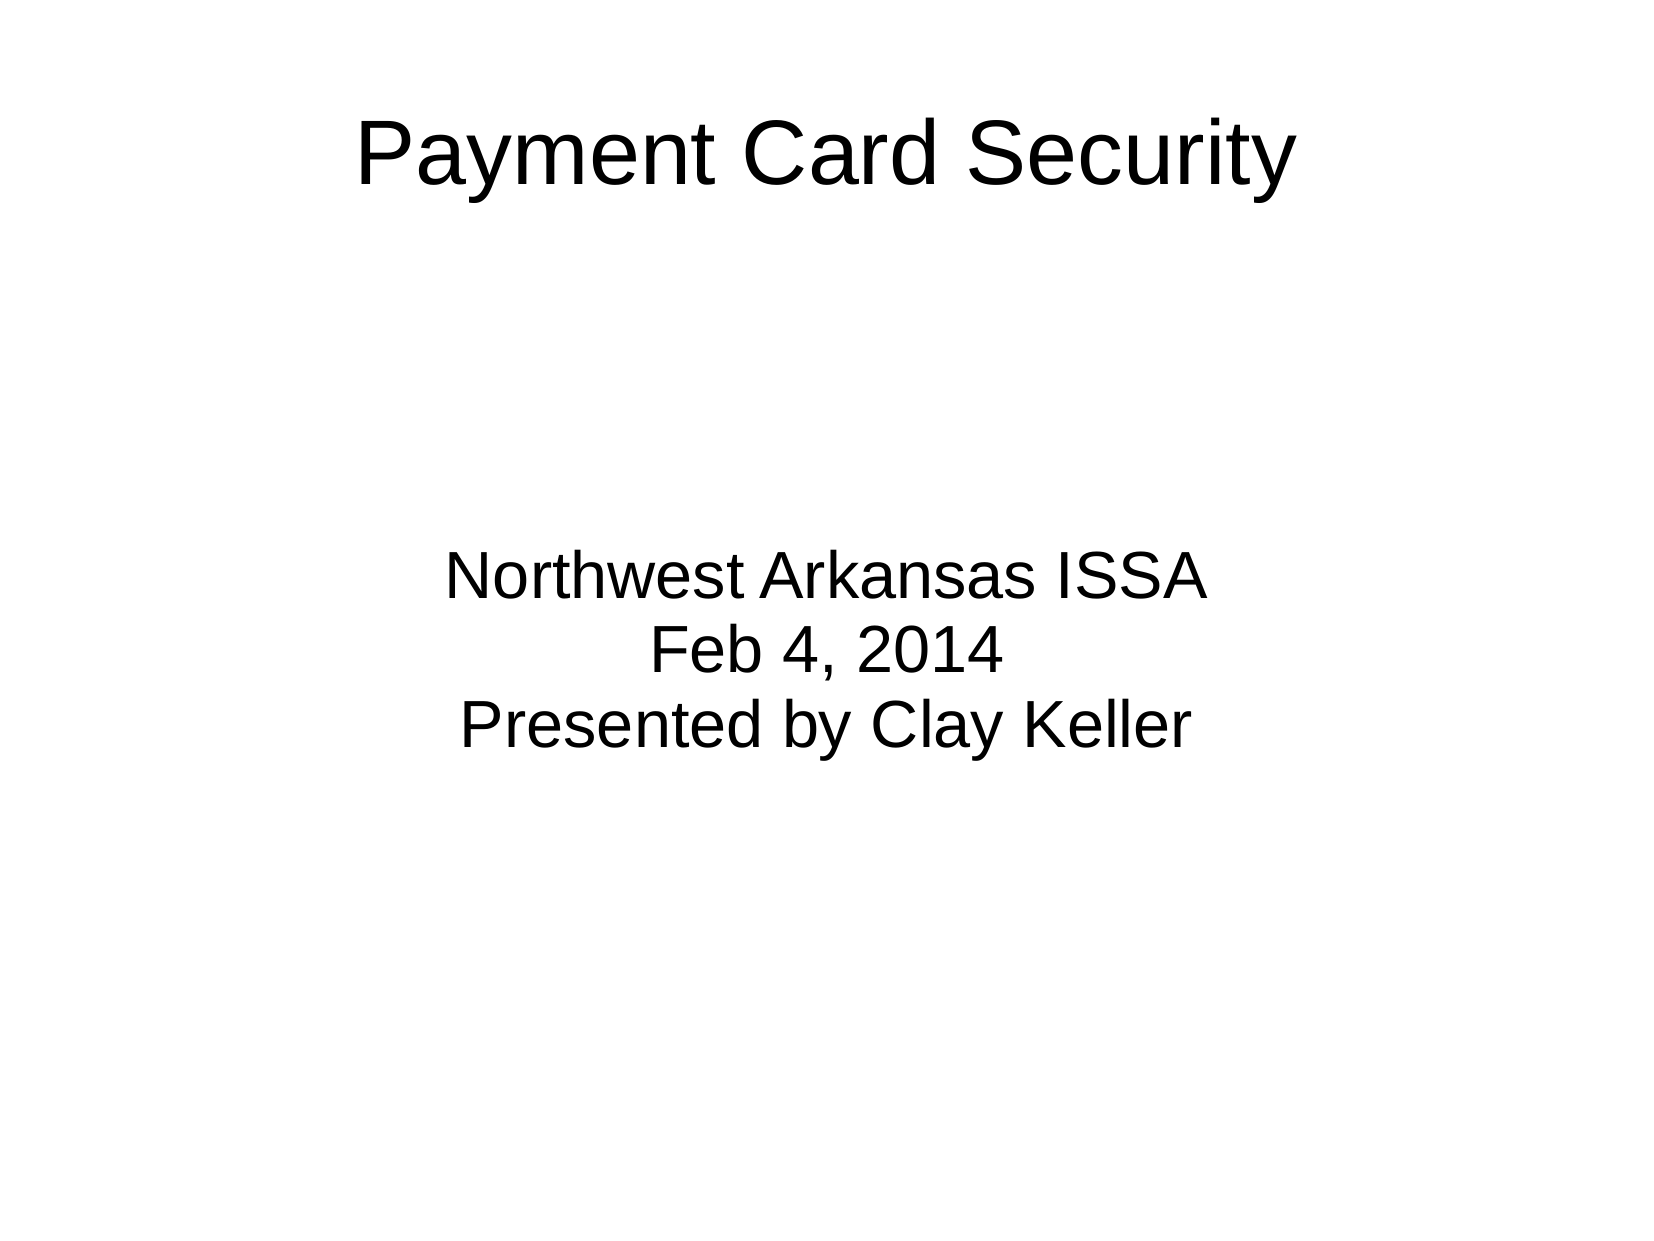

# Payment Card Security
Northwest Arkansas ISSA
Feb 4, 2014
Presented by Clay Keller